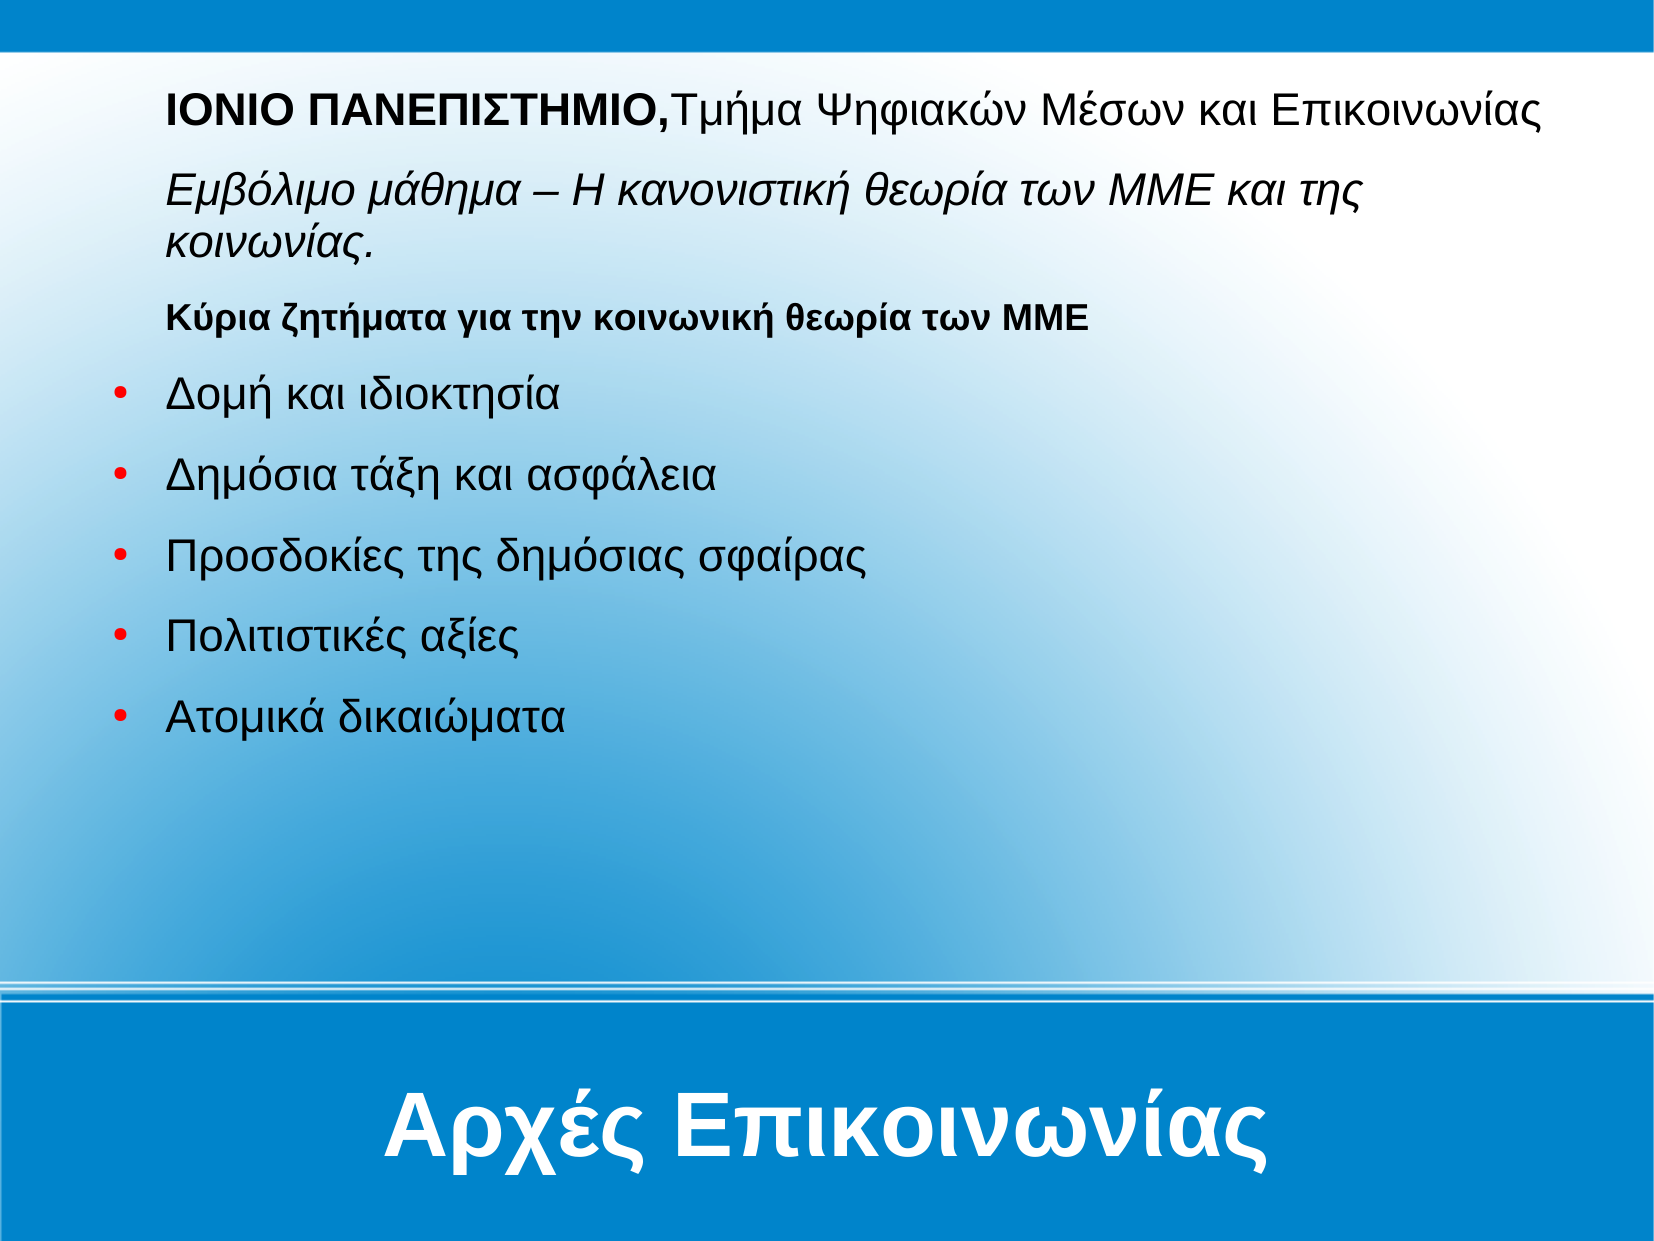

ΙΟΝΙΟ ΠΑΝΕΠΙΣΤΗΜΙΟ,Τμήμα Ψηφιακών Μέσων και Επικοινωνίας
Εμβόλιμο μάθημα – Η κανονιστική θεωρία των ΜΜΕ και της κοινωνίας.
Κύρια ζητήματα για την κοινωνική θεωρία των ΜΜΕ
Δομή και ιδιοκτησία
Δημόσια τάξη και ασφάλεια
Προσδοκίες της δημόσιας σφαίρας
Πολιτιστικές αξίες
Ατομικά δικαιώματα
# Αρχές Επικοινωνίας